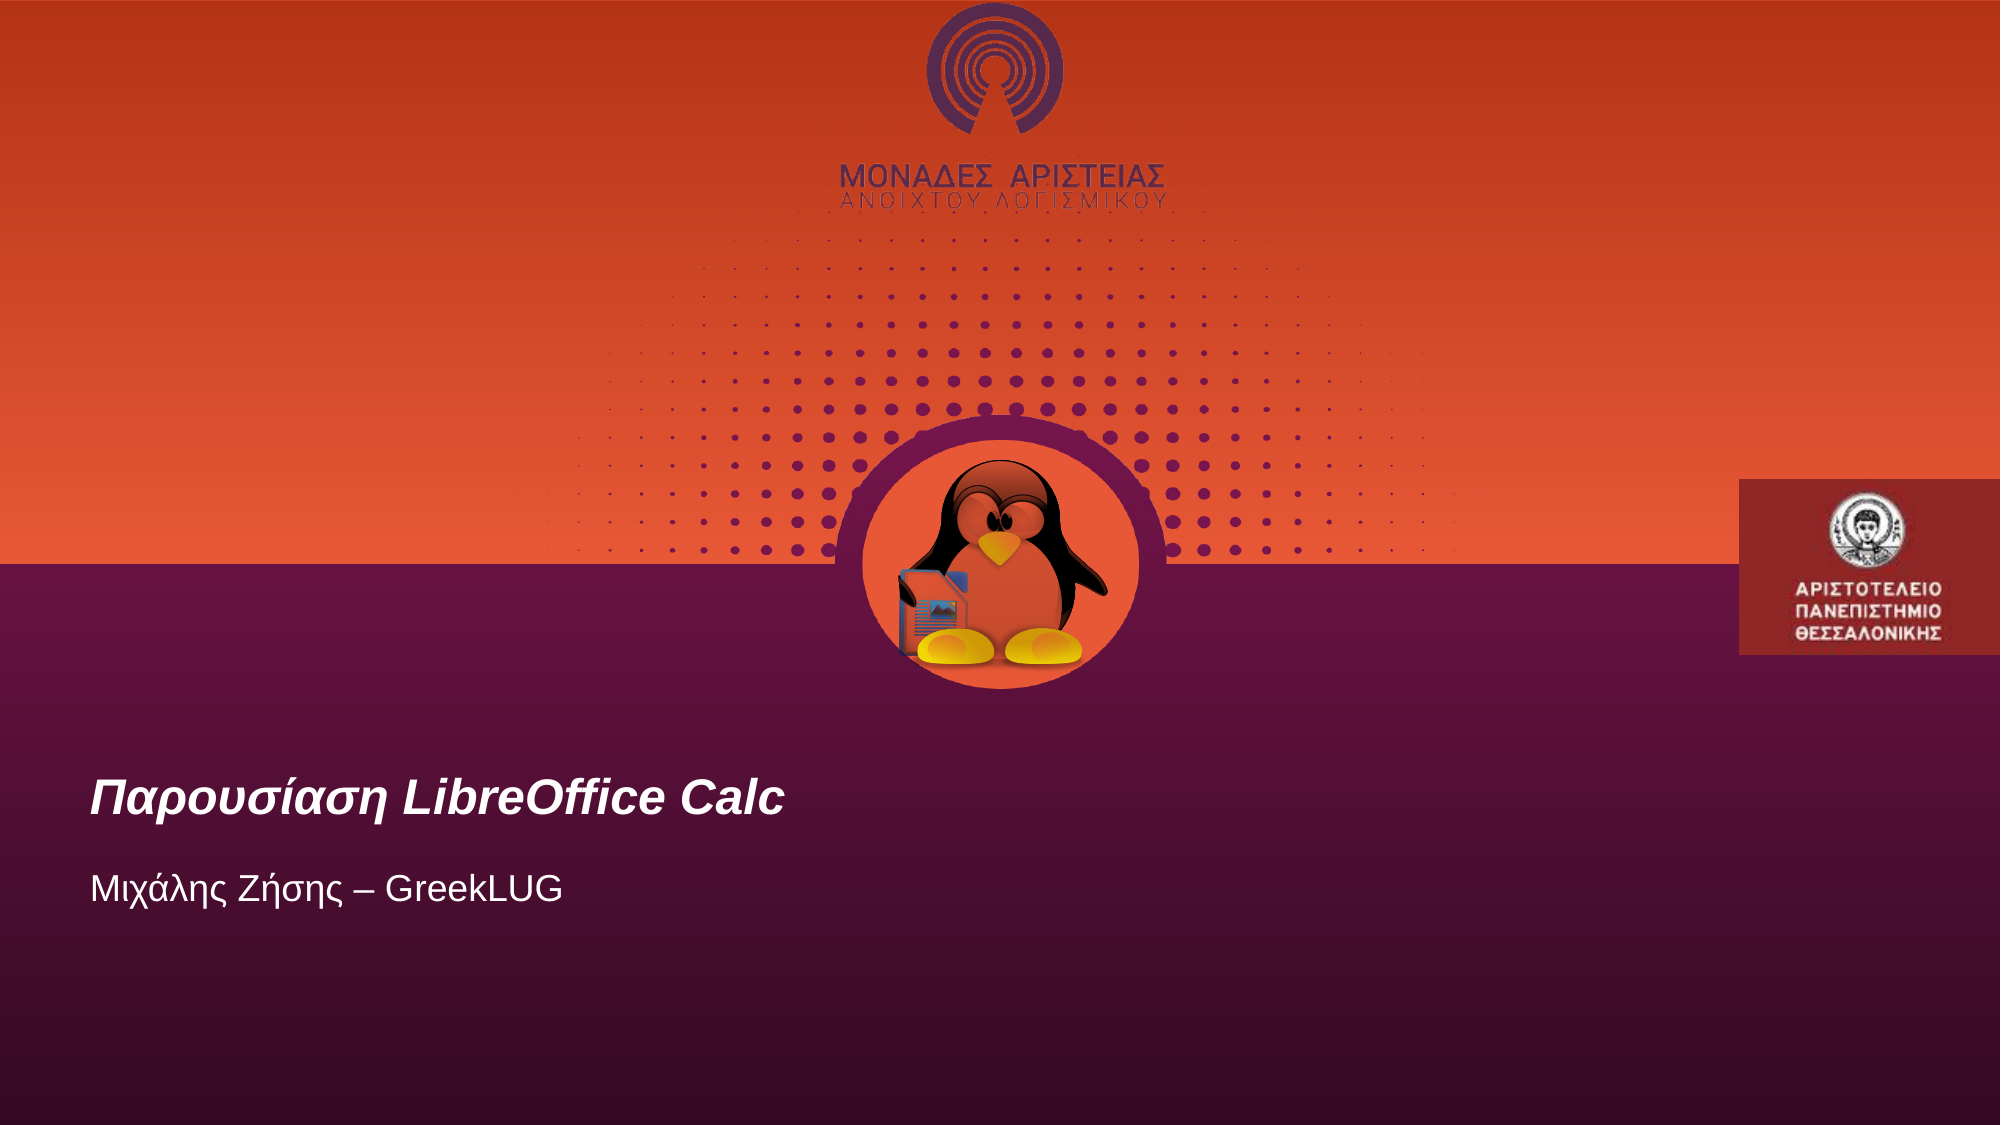

Παρουσίαση LibreOffice Calc
Μιχάλης Ζήσης – GreekLUG